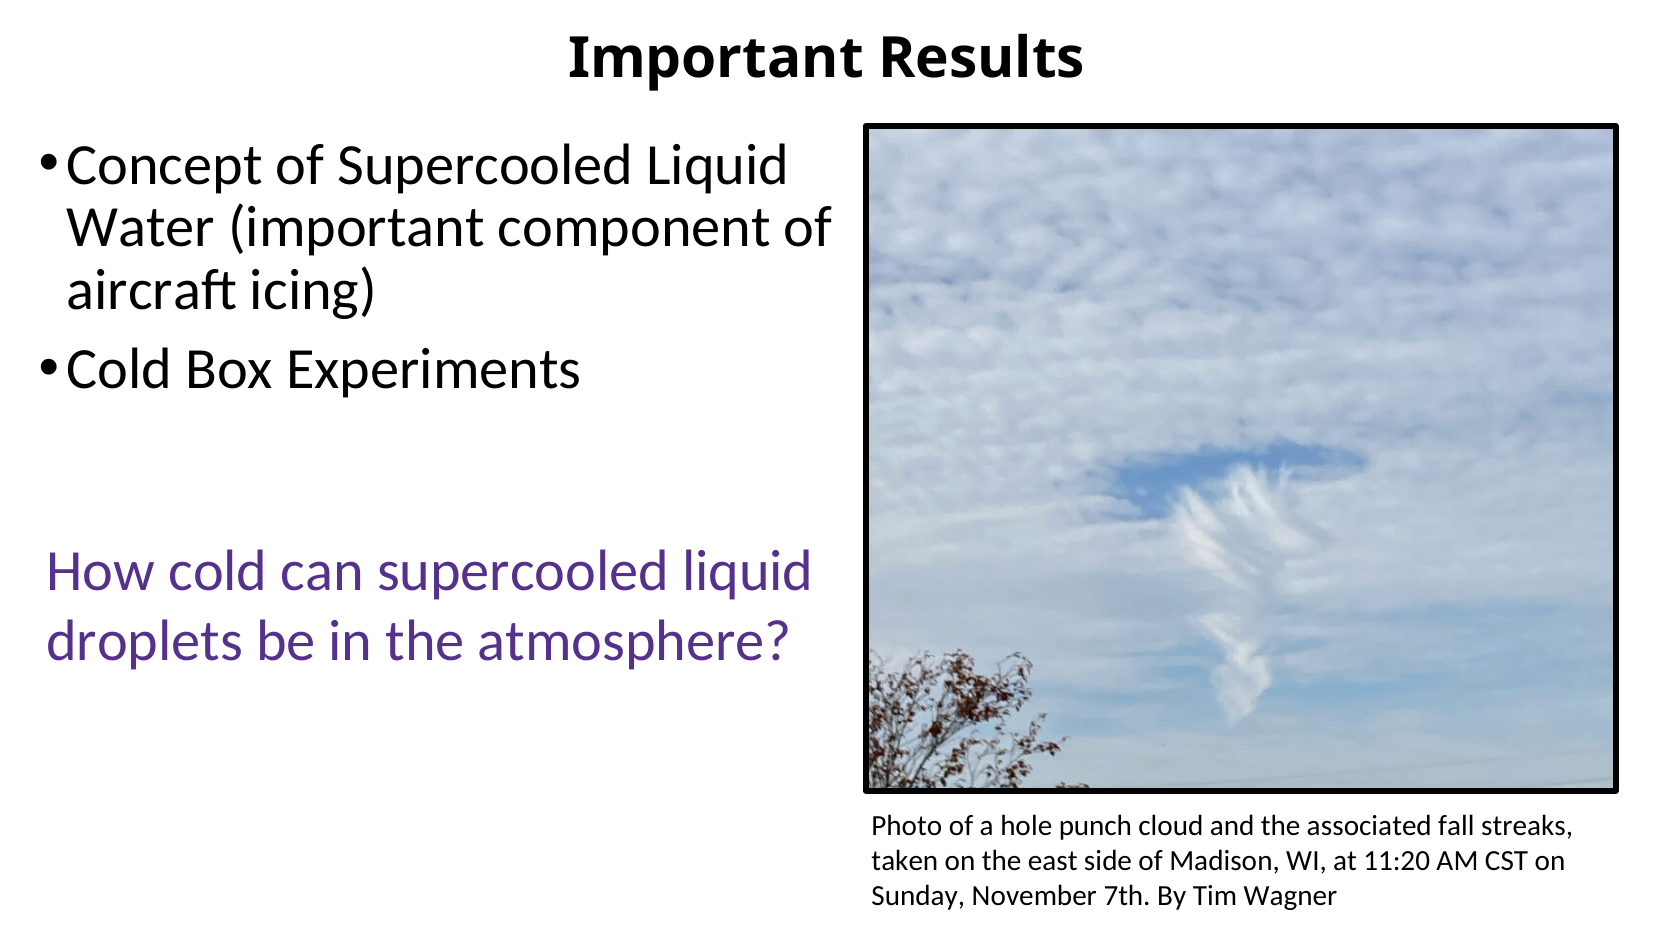

# Important Results
Concept of Supercooled Liquid Water (important component of aircraft icing)
Cold Box Experiments
How cold can supercooled liquid droplets be in the atmosphere?
Photo of a hole punch cloud and the associated fall streaks, taken on the east side of Madison, WI, at 11:20 AM CST on Sunday, November 7th. By Tim Wagner